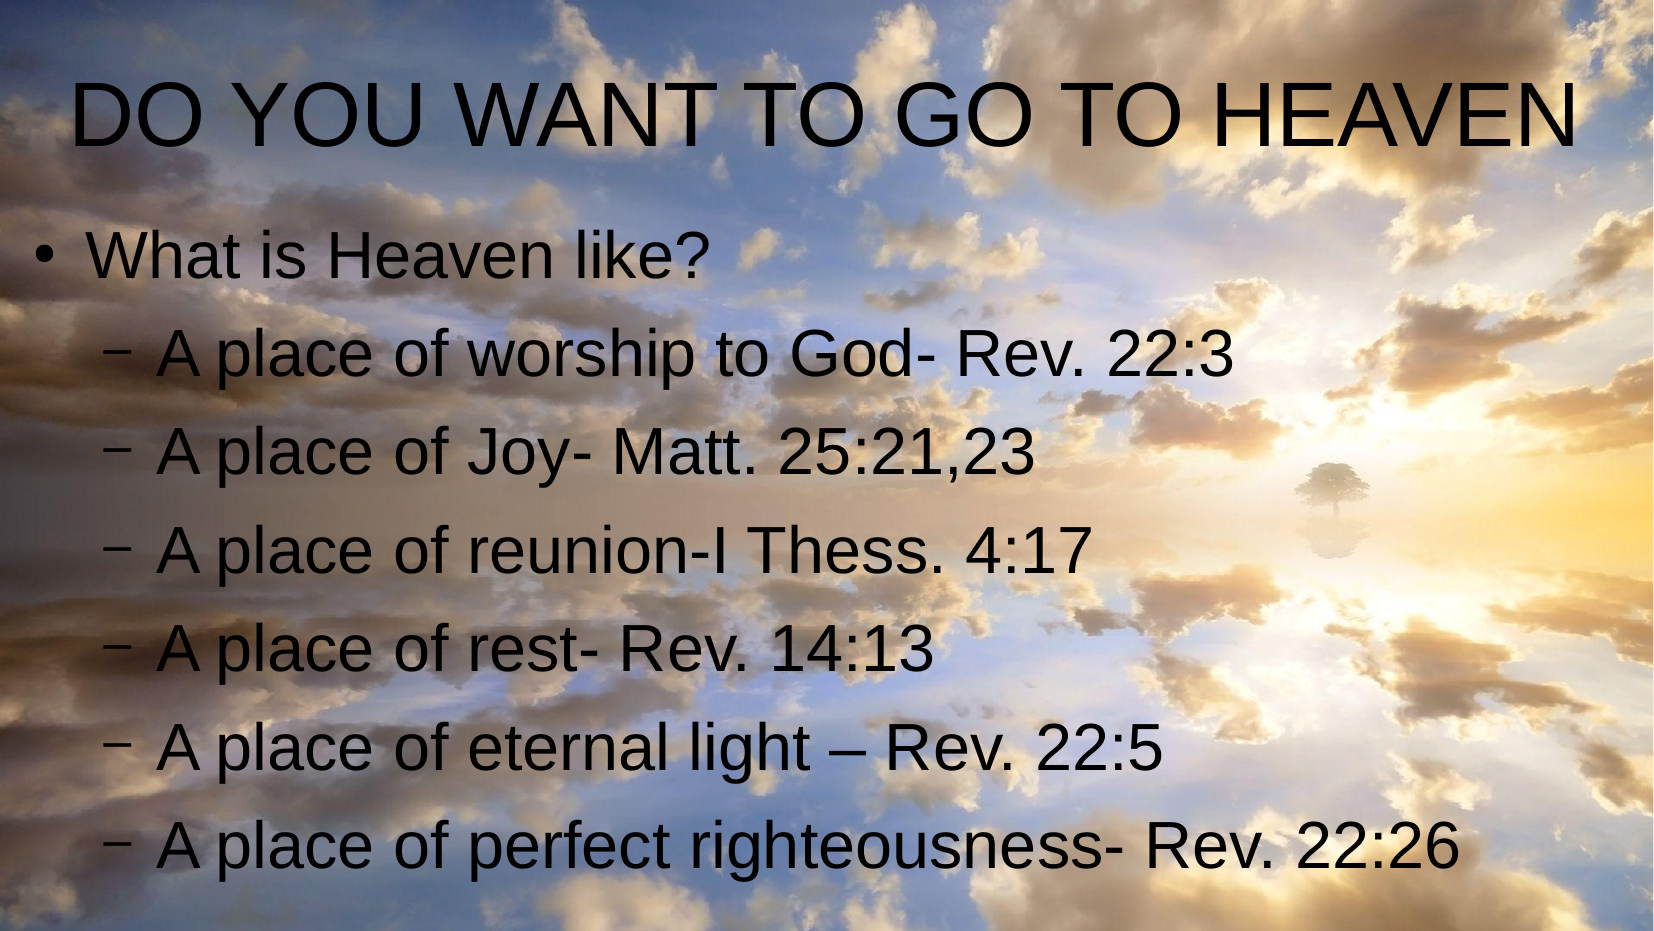

# DO YOU WANT TO GO TO HEAVEN
What is Heaven like?
A place of worship to God- Rev. 22:3
A place of Joy- Matt. 25:21,23
A place of reunion-I Thess. 4:17
A place of rest- Rev. 14:13
A place of eternal light – Rev. 22:5
A place of perfect righteousness- Rev. 22:26